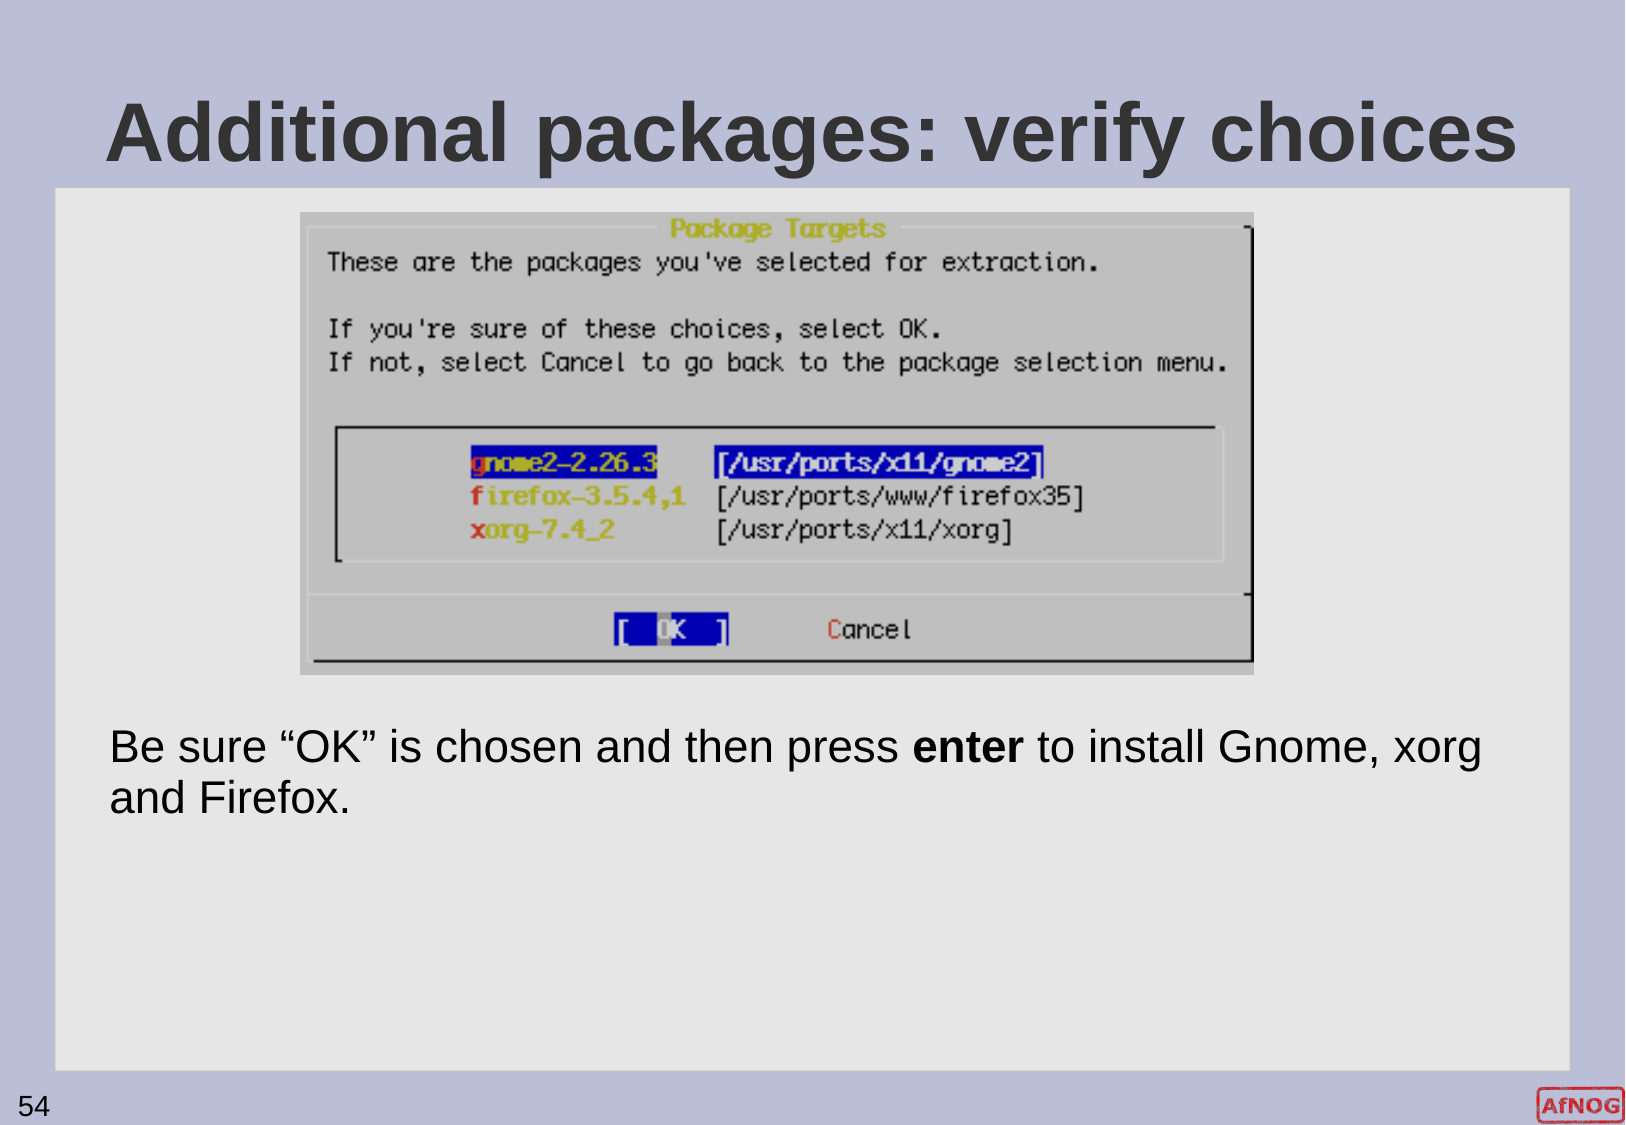

Additional packages: verify choices
Be sure “OK” is chosen and then press enter to install Gnome, xorg and Firefox.